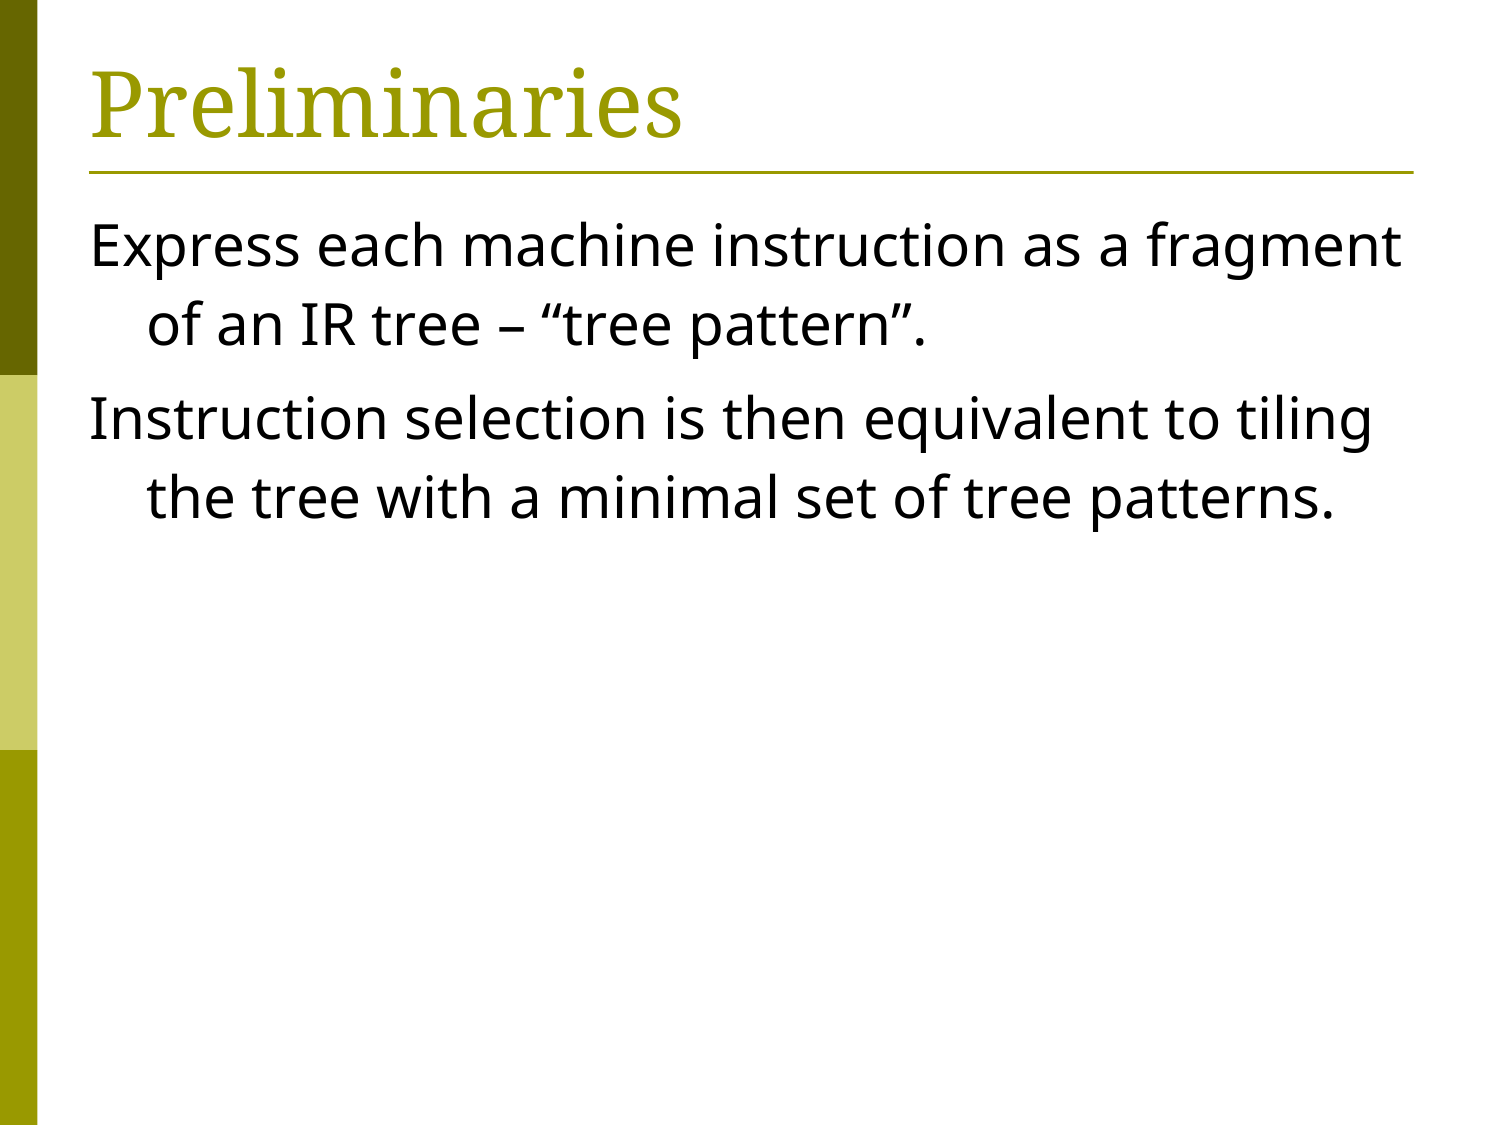

# Preliminaries
Express each machine instruction as a fragment of an IR tree – “tree pattern”.
Instruction selection is then equivalent to tiling the tree with a minimal set of tree patterns.